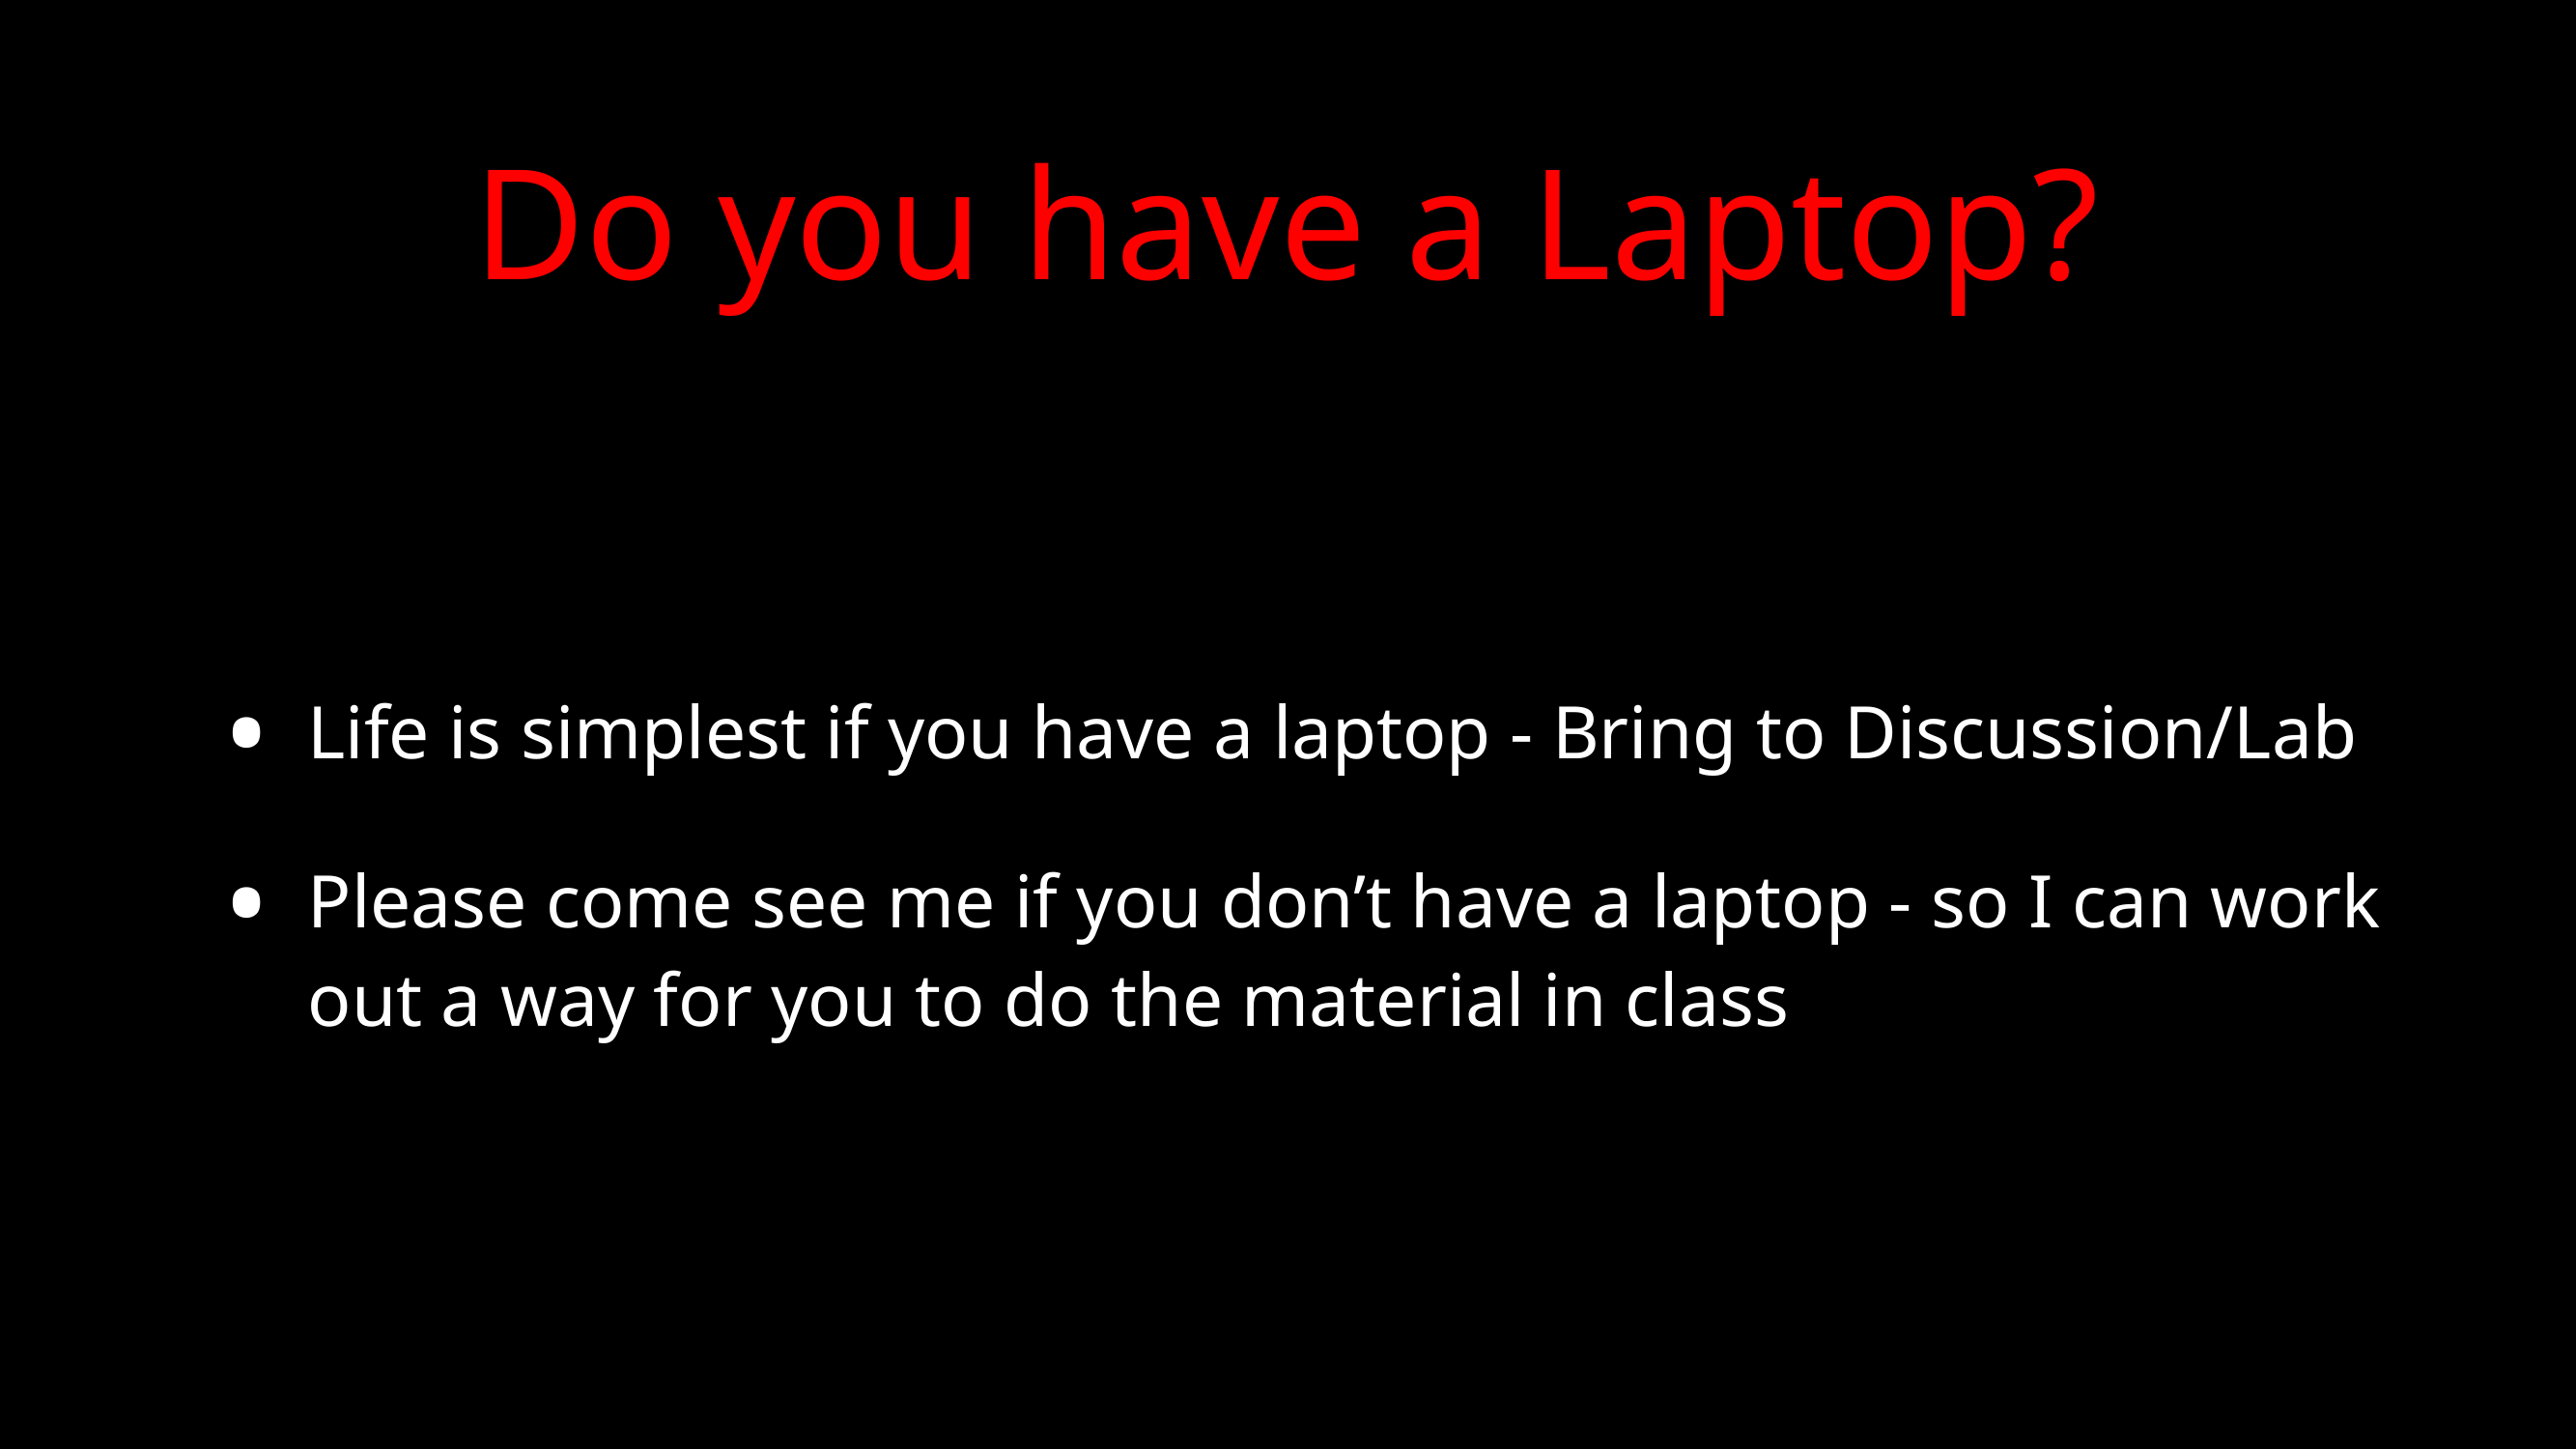

# Do you have a Laptop?
Life is simplest if you have a laptop - Bring to Discussion/Lab
Please come see me if you don’t have a laptop - so I can work out a way for you to do the material in class